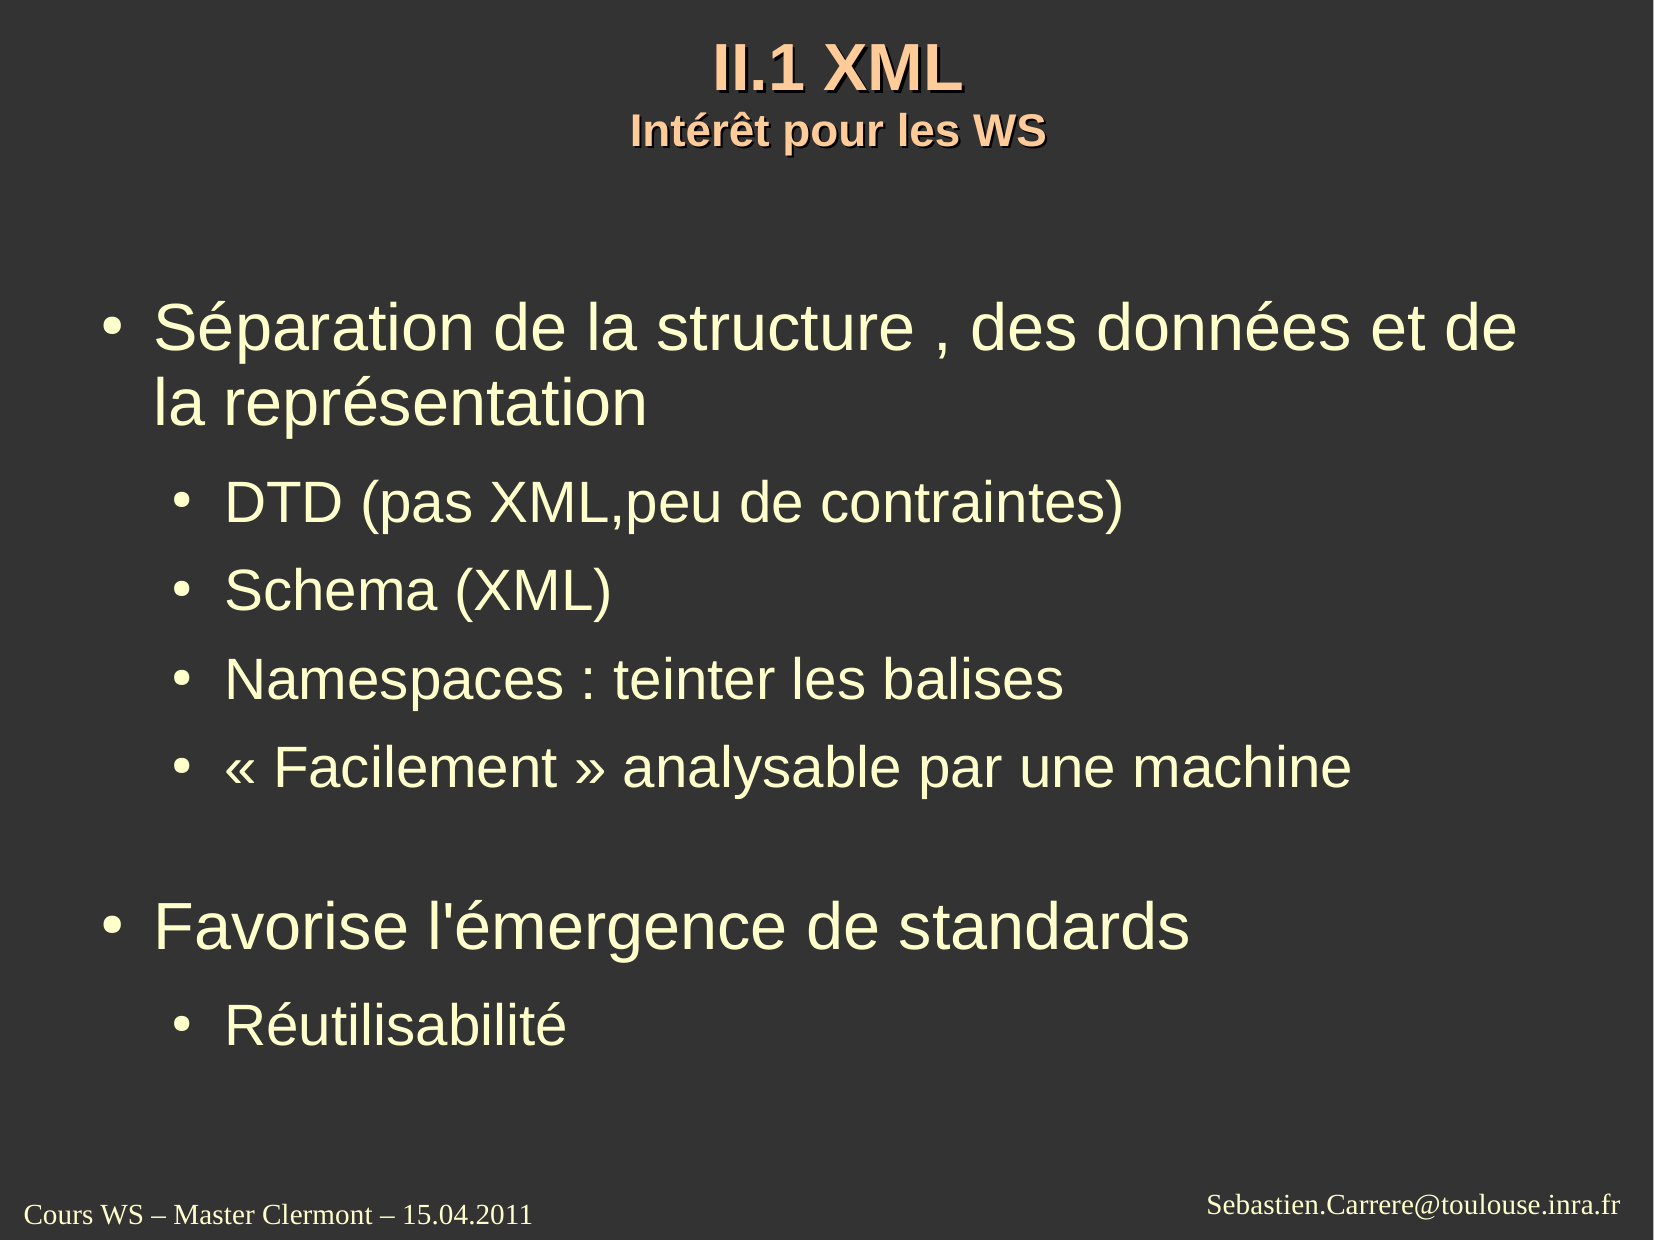

# II.1 XML Intérêt pour les WS
Séparation de la structure , des données et de la représentation
DTD (pas XML,peu de contraintes)
Schema (XML)
Namespaces : teinter les balises
« Facilement » analysable par une machine
Favorise l'émergence de standards
Réutilisabilité